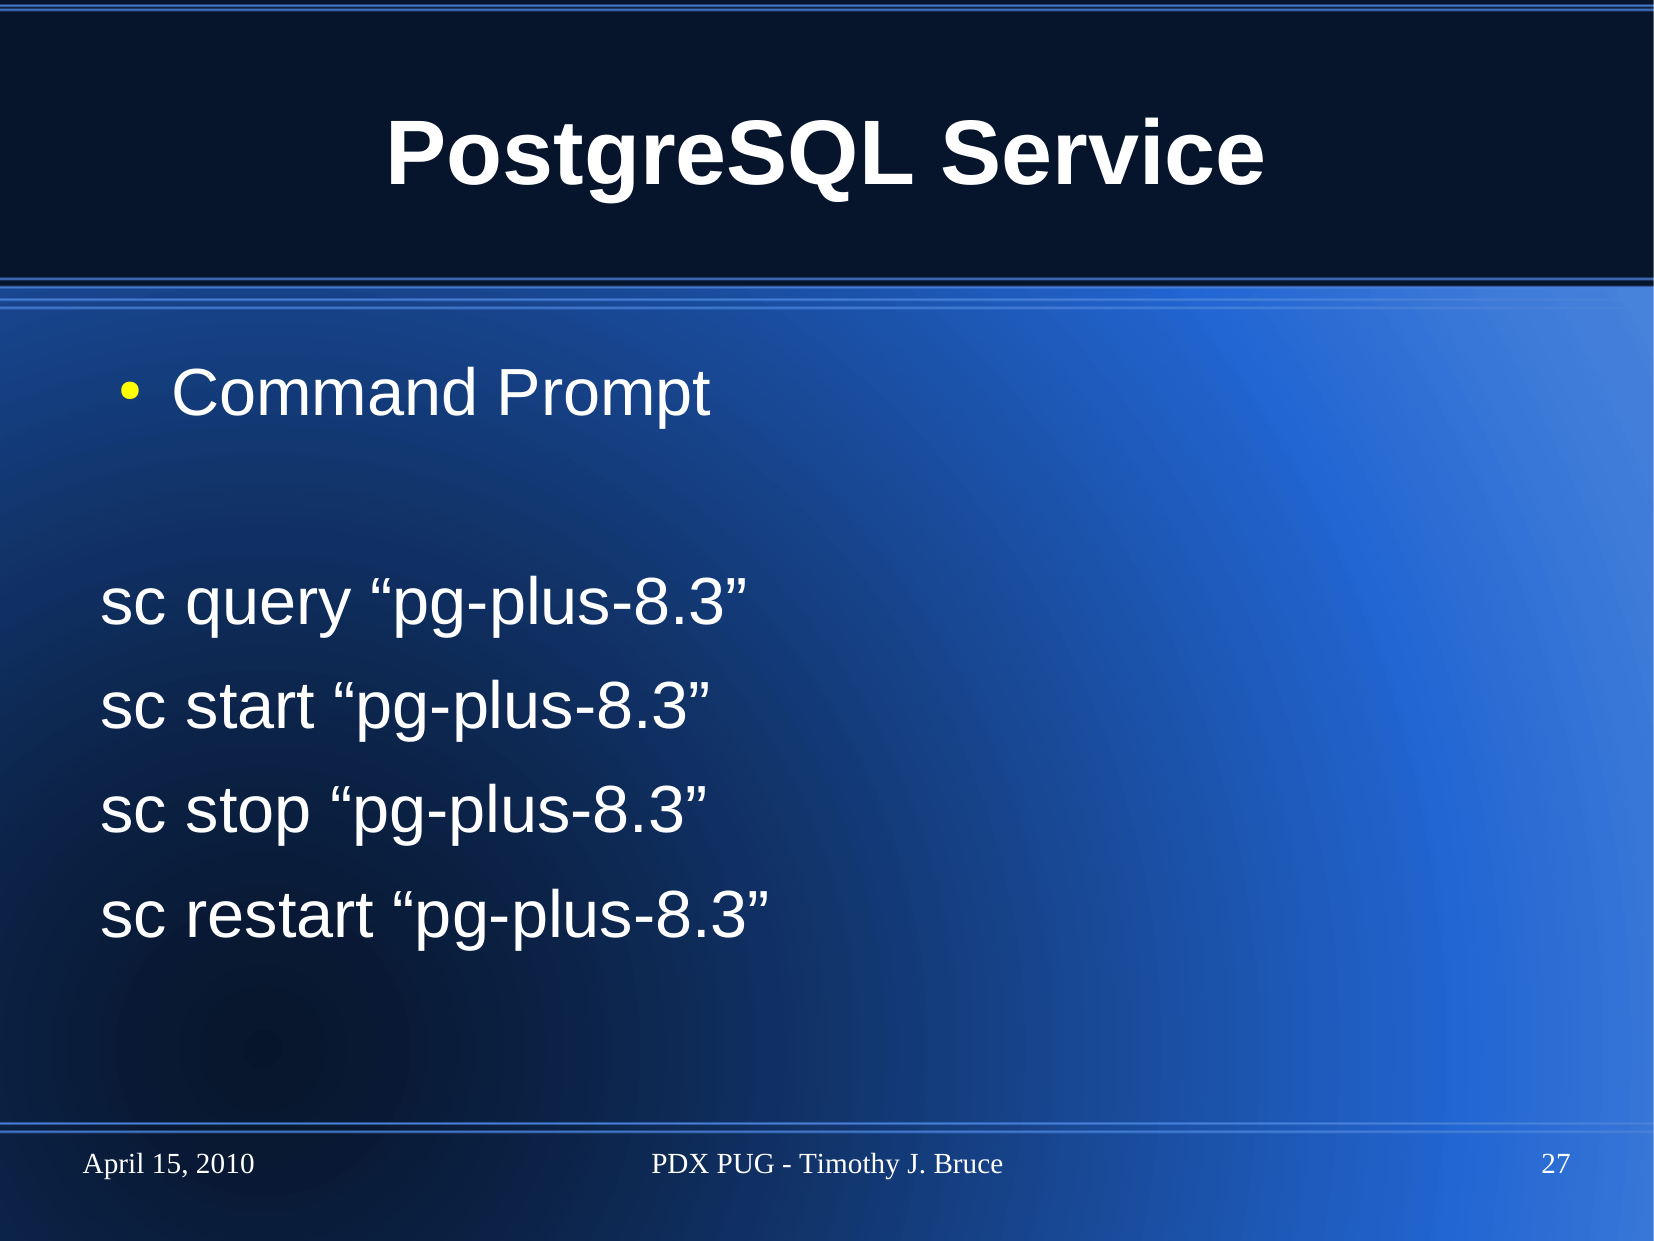

# PostgreSQL Service
Command Prompt
sc query “pg-plus-8.3”
sc start “pg-plus-8.3”
sc stop “pg-plus-8.3”
sc restart “pg-plus-8.3”
April 15, 2010
PDX PUG - Timothy J. Bruce
27